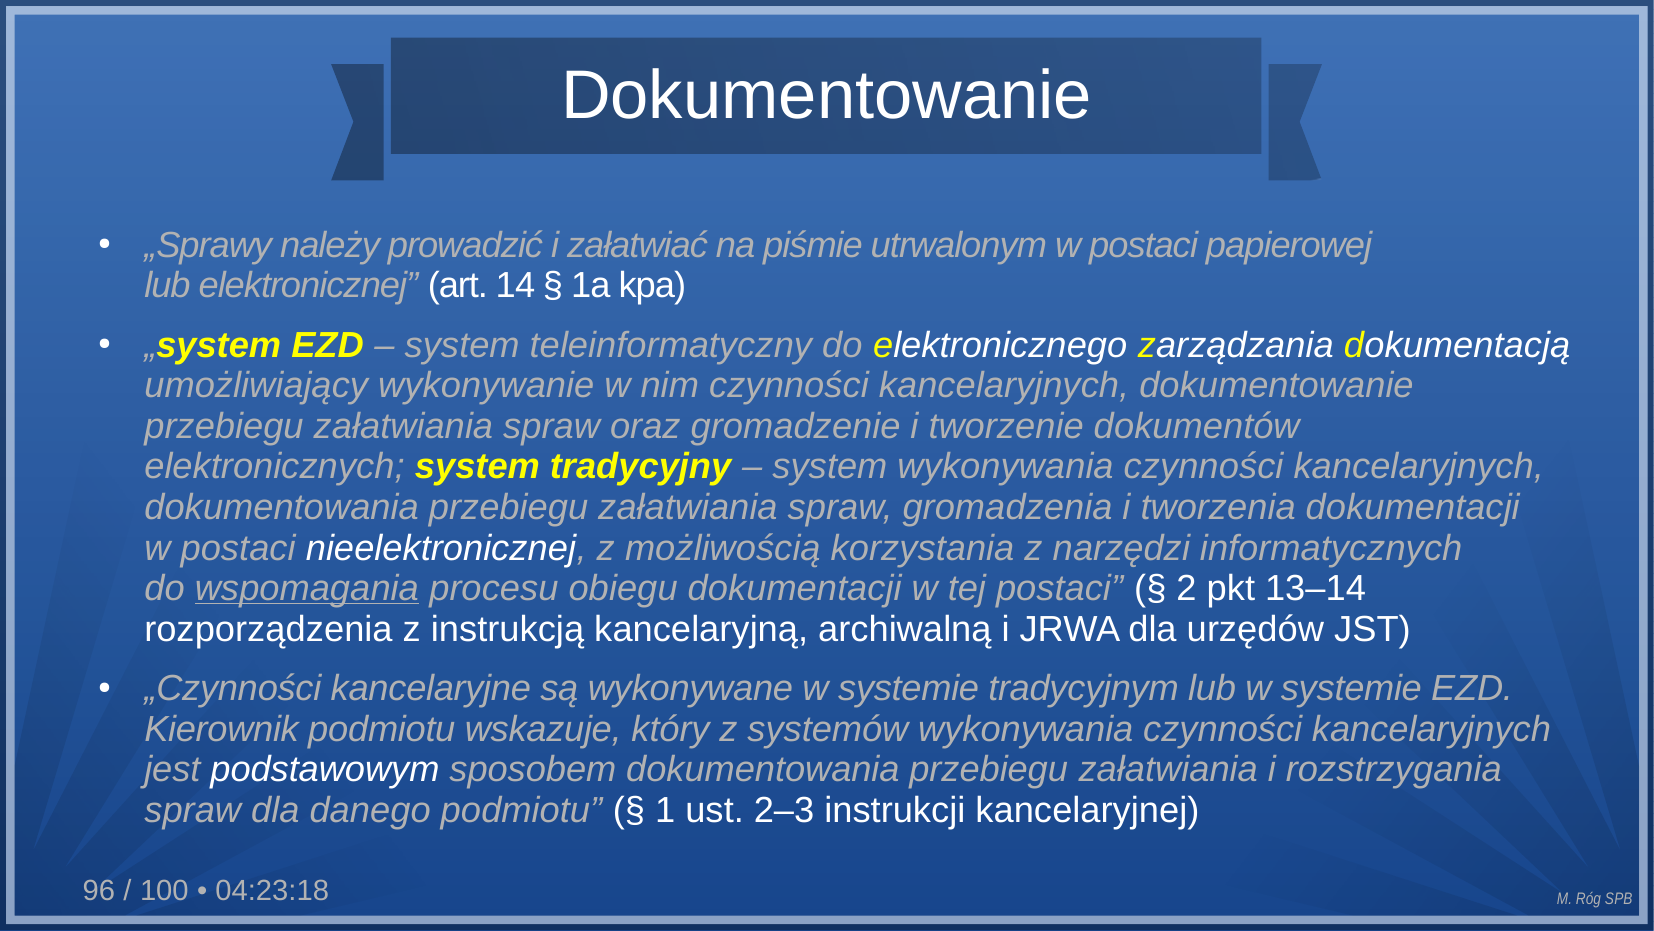

# Dokumentowanie
„Sprawy należy prowadzić i załatwiać na piśmie utrwalonym w postaci papierowej lub elektronicznej” (art. 14 § 1a kpa)
„system EZD – system teleinformatyczny do elektronicznego zarządzania dokumentacją umożliwiający wykonywanie w nim czynności kancelaryjnych, dokumentowanie przebiegu załatwiania spraw oraz gromadzenie i tworzenie dokumentów elektronicznych; system tradycyjny – system wykonywania czynności kancelaryjnych, dokumentowania przebiegu załatwiania spraw, gromadzenia i tworzenia dokumentacji w postaci nieelektronicznej, z możliwością korzystania z narzędzi informatycznych do wspomagania procesu obiegu dokumentacji w tej postaci” (§ 2 pkt 13–14 rozporządzenia z instrukcją kancelaryjną, archiwalną i JRWA dla urzędów JST)
„Czynności kancelaryjne są wykonywane w systemie tradycyjnym lub w systemie EZD. Kierownik podmiotu wskazuje, który z systemów wykonywania czynności kancelaryjnych jest podstawowym sposobem dokumentowania przebiegu załatwiania i rozstrzygania spraw dla danego podmiotu” (§ 1 ust. 2–3 instrukcji kancelaryjnej)